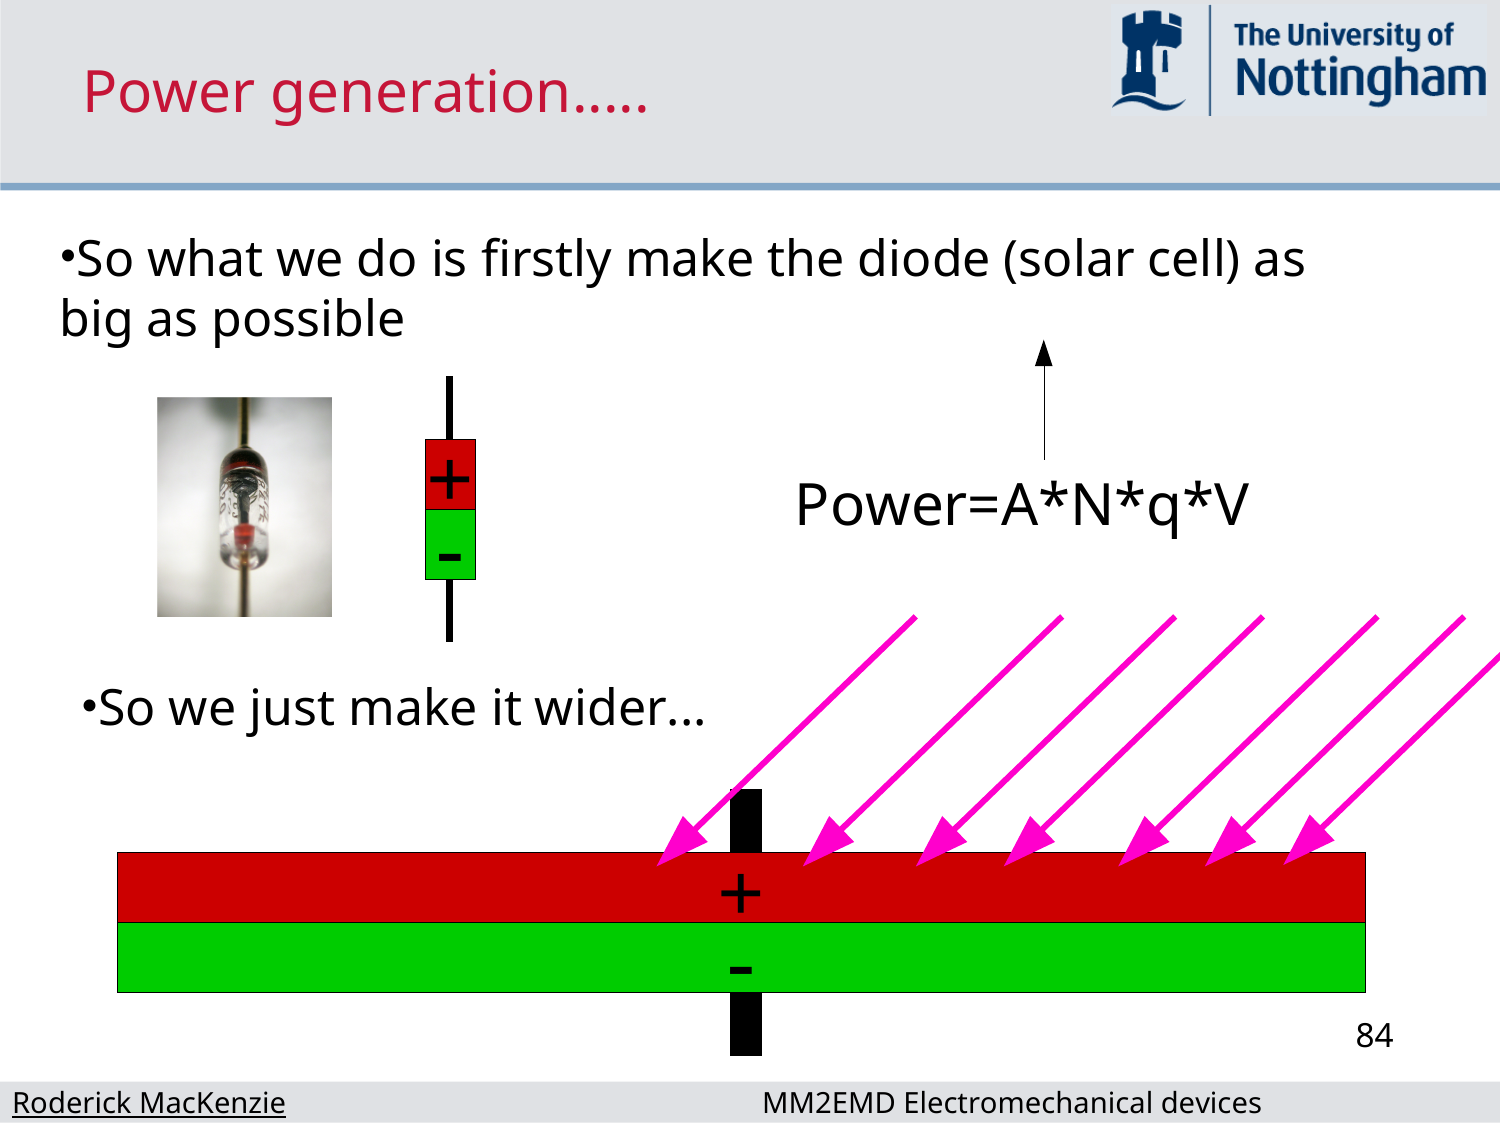

# Power generation.....
So what we do is firstly make the diode (solar cell) as big as possible
+
-
Power=A*N*q*V
So we just make it wider...
+
-